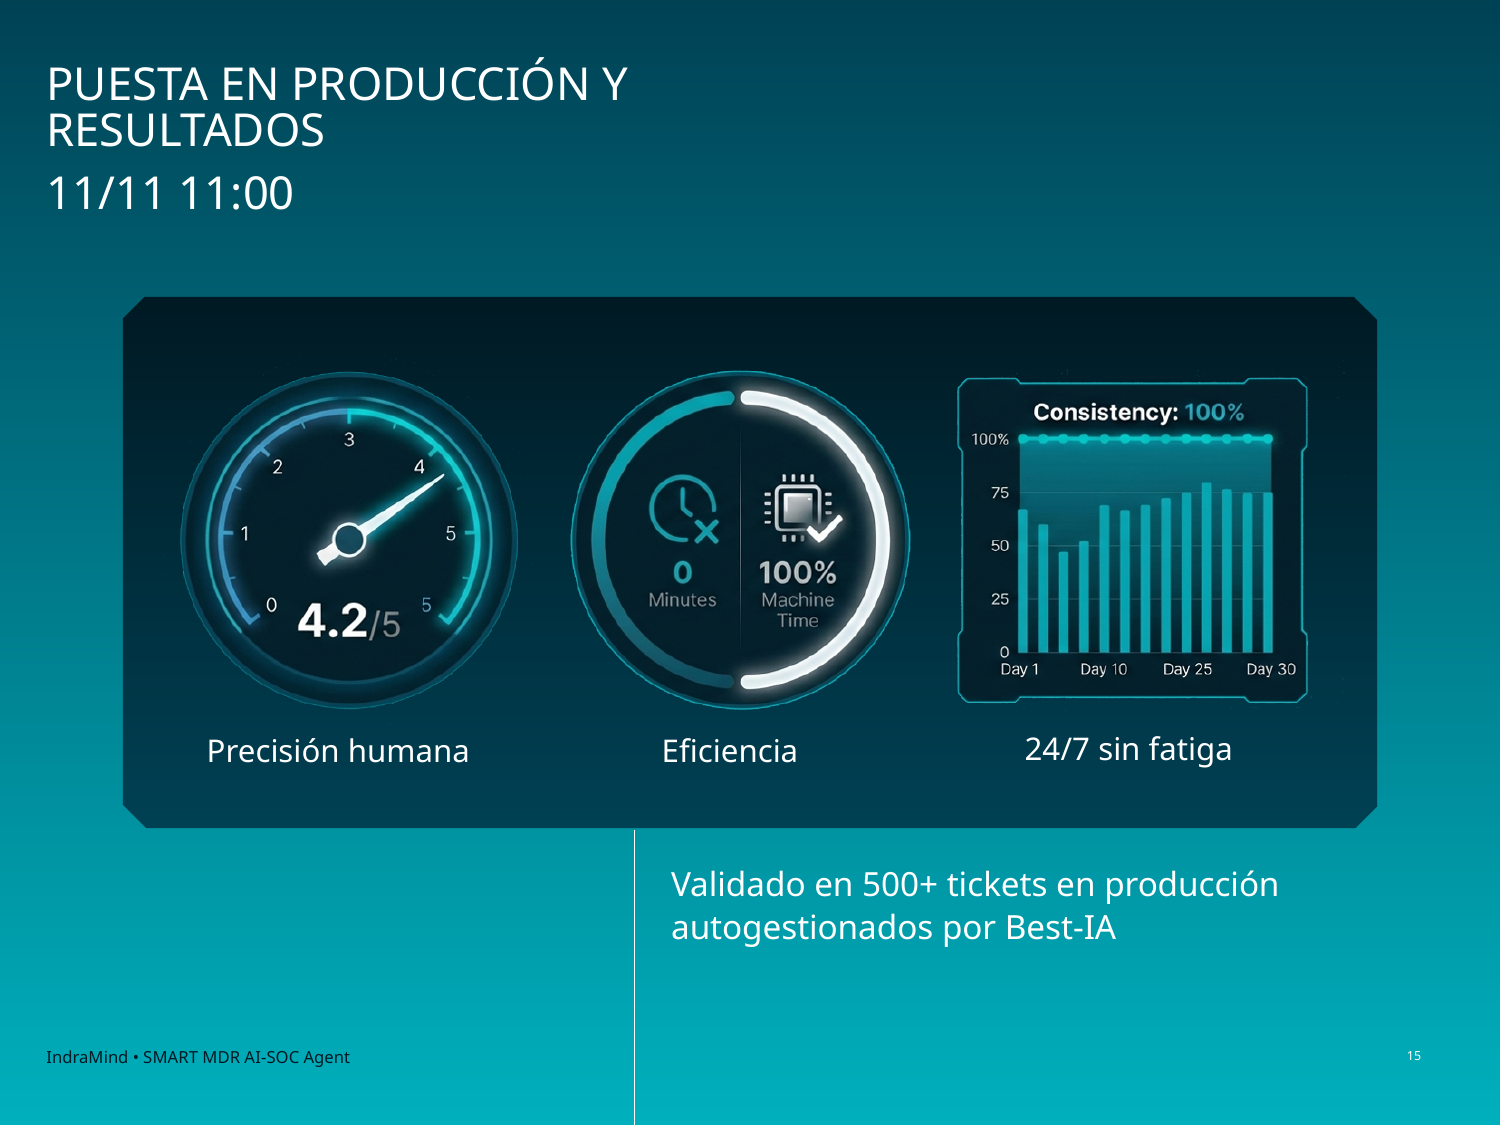

# PUESTA EN PRODUCCIÓN Y RESULTADOS
11/11 11:00
24/7 sin fatiga
Precisión humana
Eficiencia
Validado en 500+ tickets en producción autogestionados por Best-IA
IndraMind • SMART MDR AI-SOC Agent